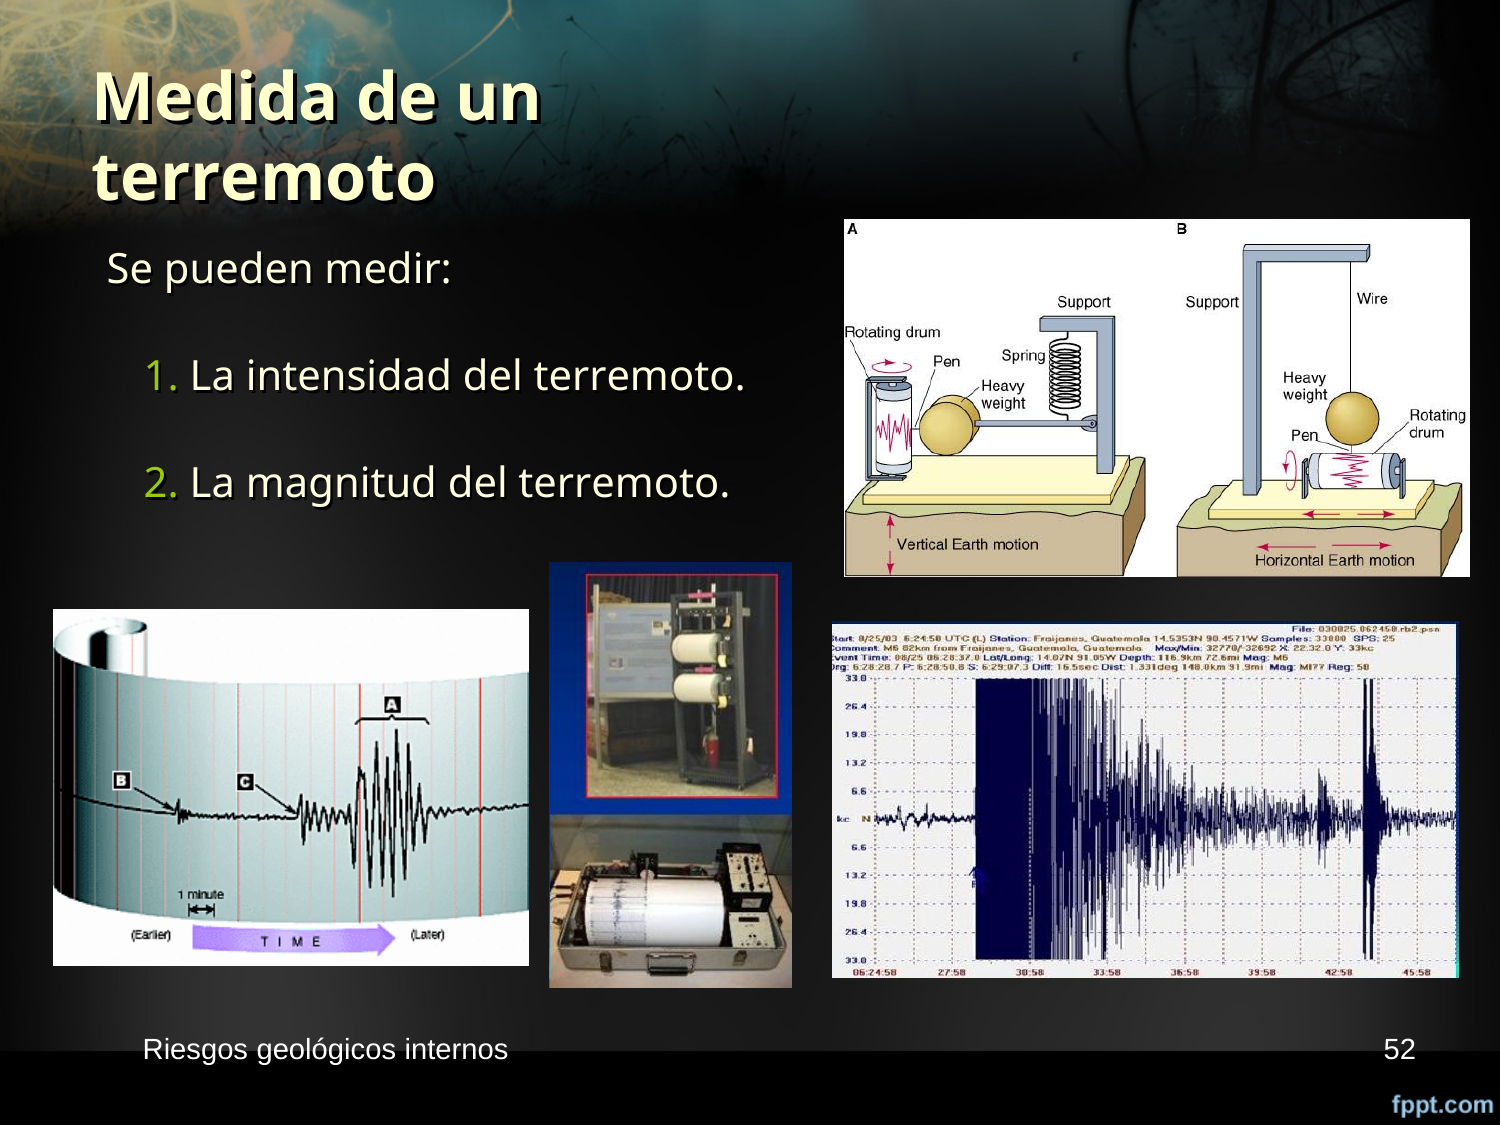

# Medida de un terremoto
 Se pueden medir:
 La intensidad del terremoto.
 La magnitud del terremoto.
Riesgos geológicos internos